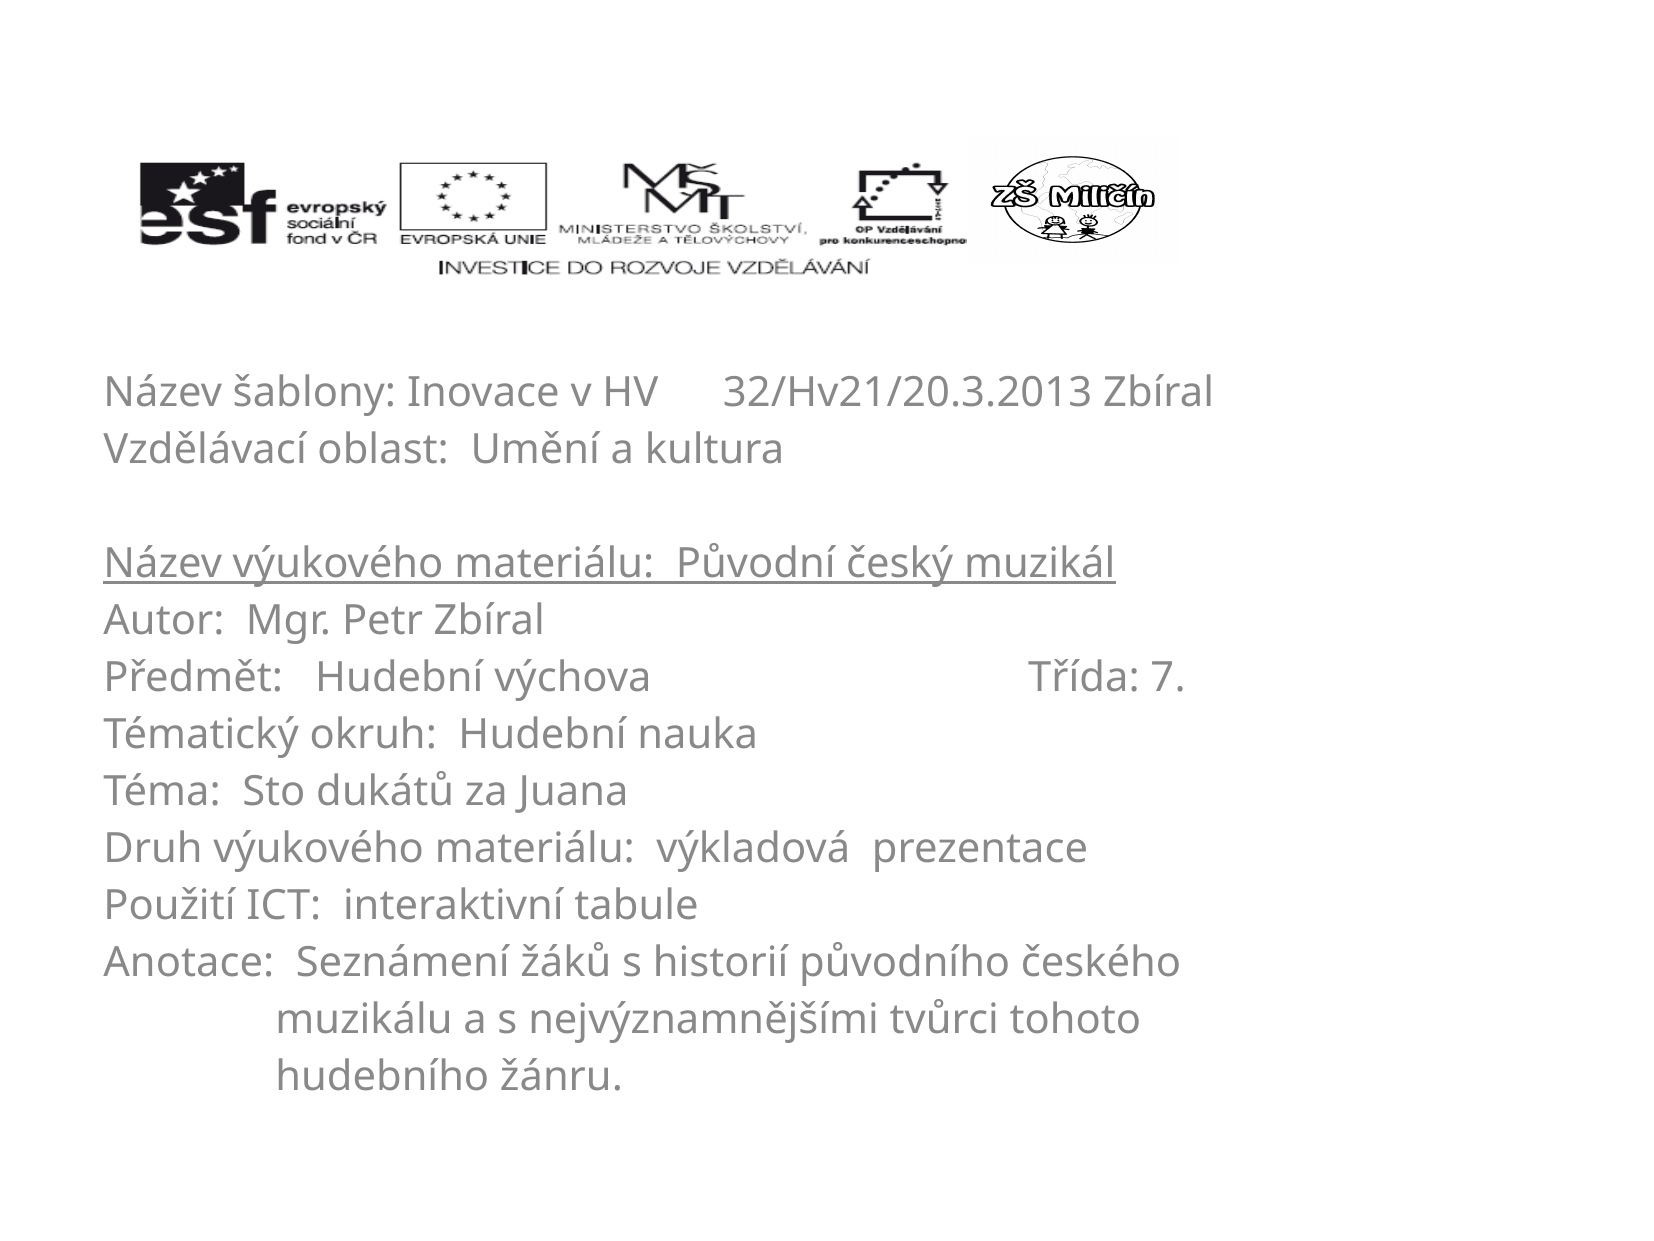

Název šablony: Inovace v HV 32/Hv21/20.3.2013 Zbíral
Vzdělávací oblast: Umění a kultura
Název výukového materiálu: Původní český muzikál
Autor: Mgr. Petr Zbíral
Předmět: Hudební výchova Třída: 7.
Tématický okruh: Hudební nauka
Téma: Sto dukátů za Juana
Druh výukového materiálu: výkladová prezentace
Použití ICT: interaktivní tabule
Anotace: Seznámení žáků s historií původního českého
 muzikálu a s nejvýznamnějšími tvůrci tohoto
 hudebního žánru.